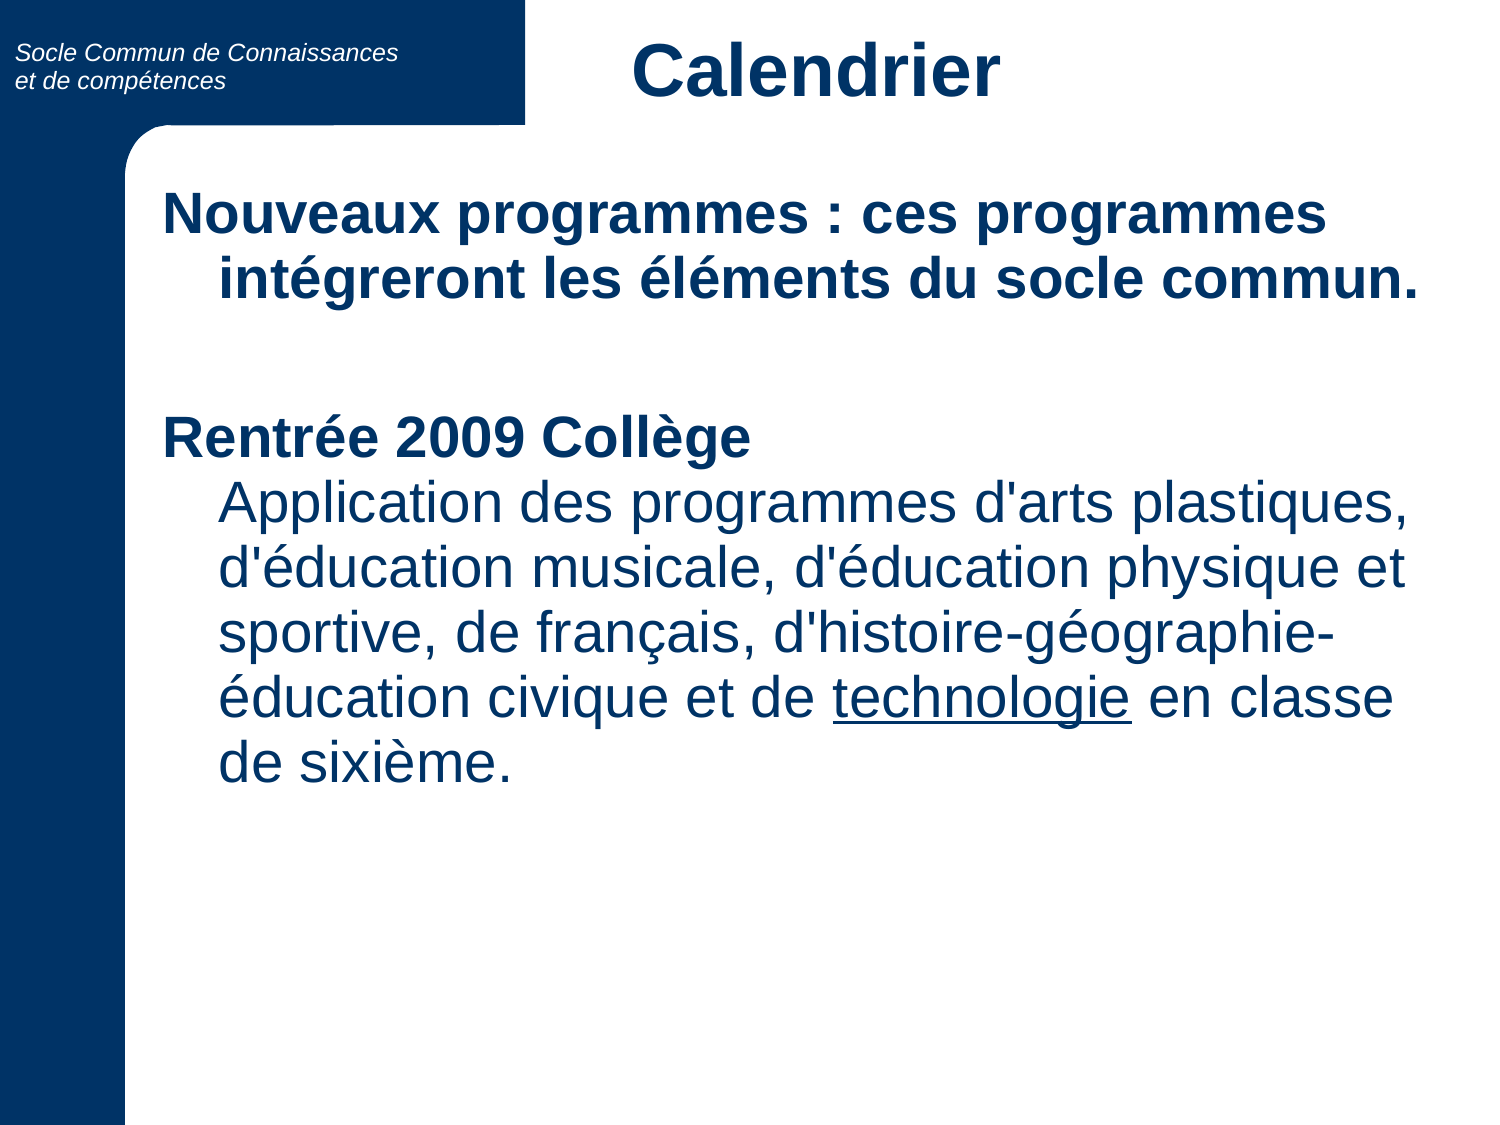

# Calendrier
Nouveaux programmes : ces programmes intégreront les éléments du socle commun.
Rentrée 2009 Collège
Application des programmes d'arts plastiques, d'éducation musicale, d'éducation physique et sportive, de français, d'histoire-géographie-éducation civique et de technologie en classe de sixième.